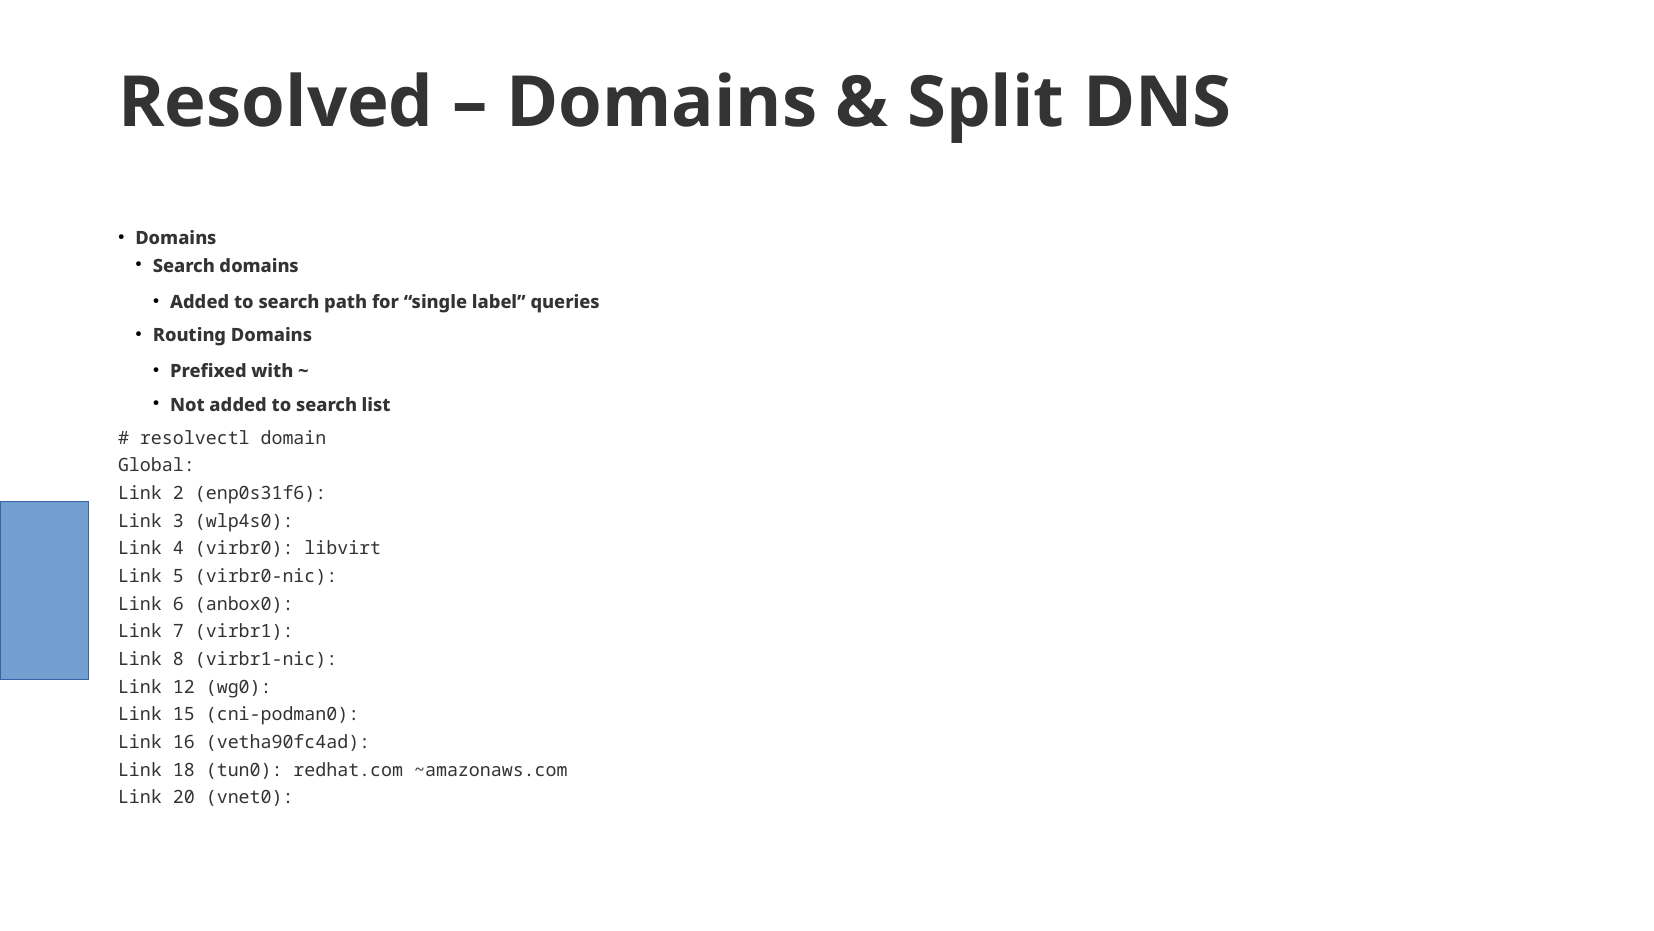

# Resolved – Domains & Split DNS
Domains
Search domains
Added to search path for “single label” queries
Routing Domains
Prefixed with ~
Not added to search list
# resolvectl domain
Global:
Link 2 (enp0s31f6):
Link 3 (wlp4s0):
Link 4 (virbr0): libvirt
Link 5 (virbr0-nic):
Link 6 (anbox0):
Link 7 (virbr1):
Link 8 (virbr1-nic):
Link 12 (wg0):
Link 15 (cni-podman0):
Link 16 (vetha90fc4ad):
Link 18 (tun0): redhat.com ~amazonaws.com
Link 20 (vnet0):